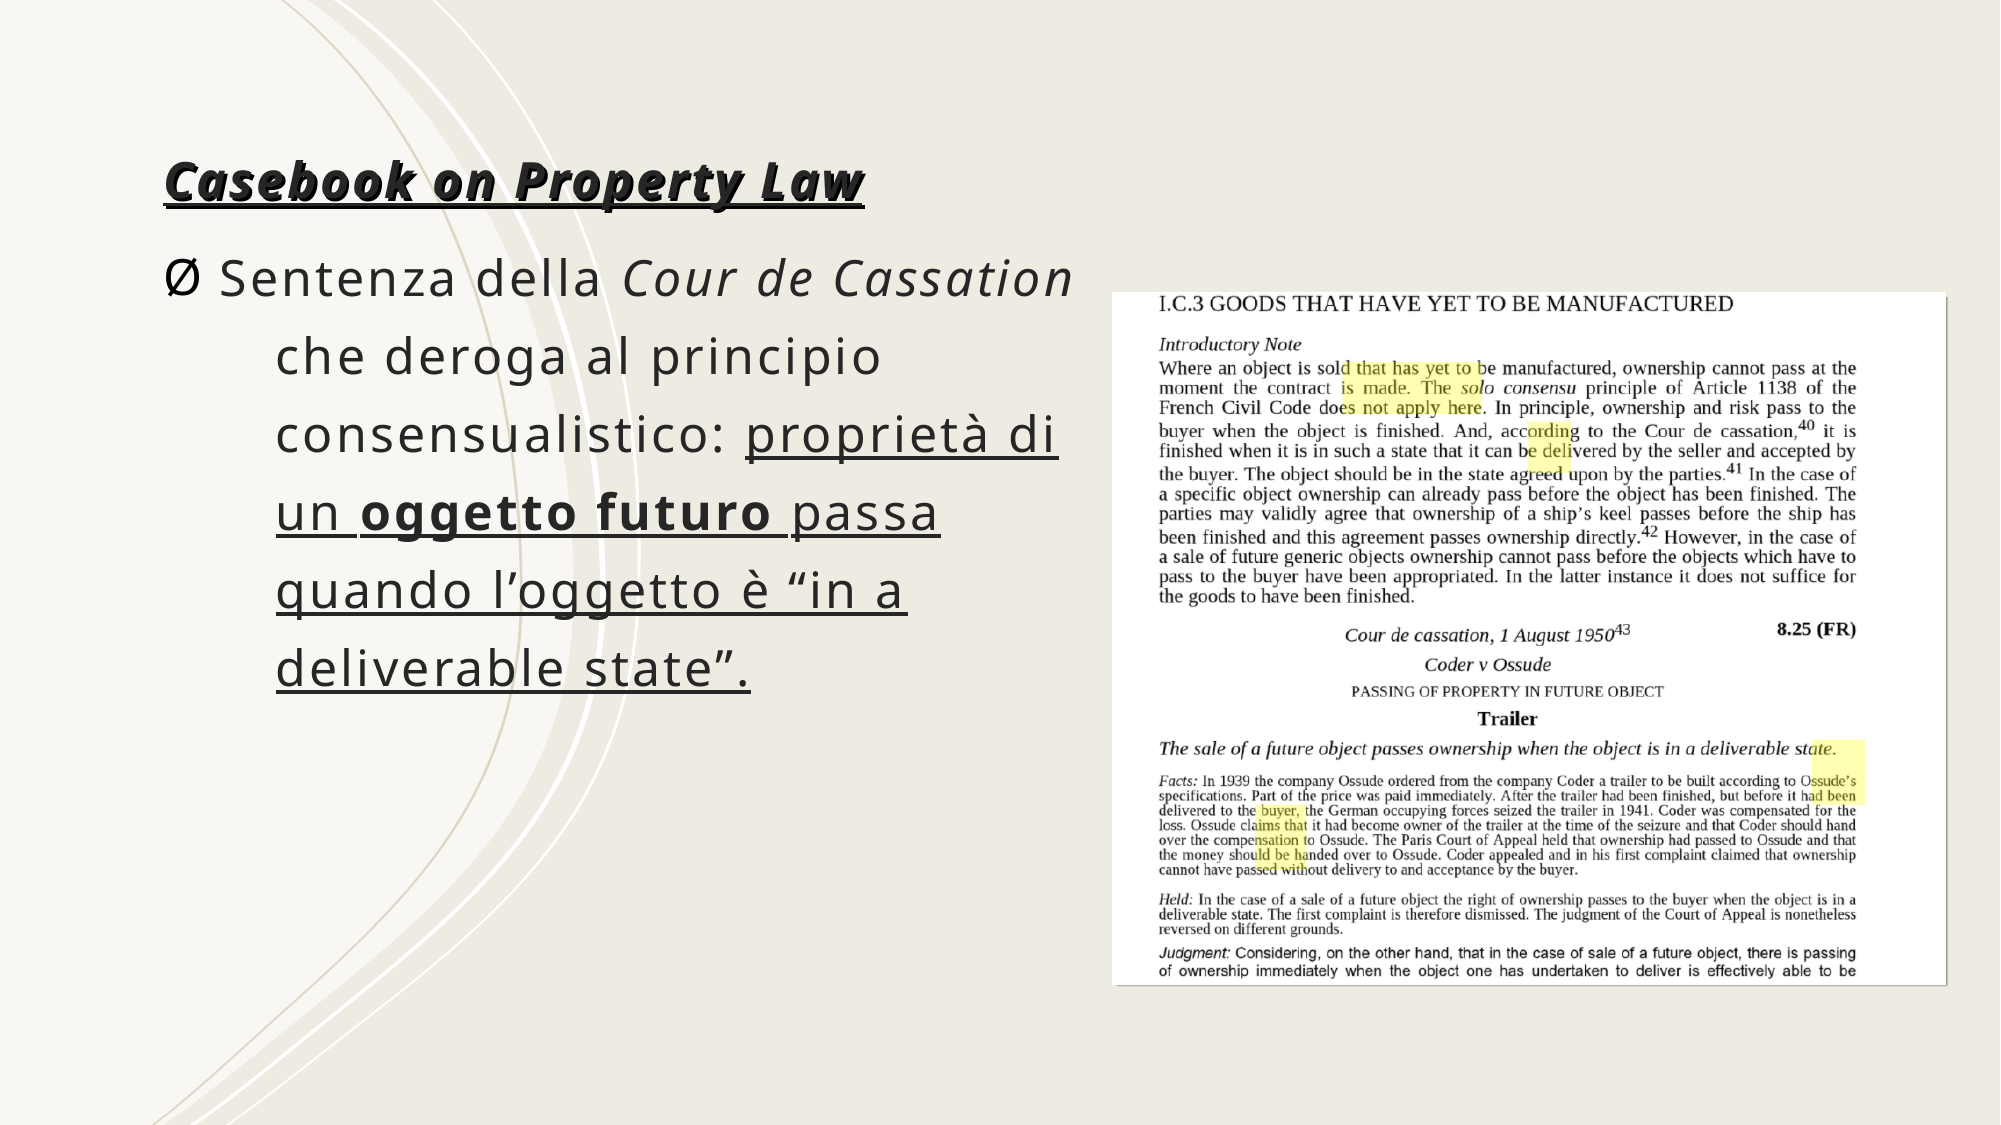

Casebook on Property Law
Sentenza della Cour de Cassation che deroga al principio consensualistico: proprietà di un oggetto futuro passa quando l’oggetto è “in a deliverable state”.
#